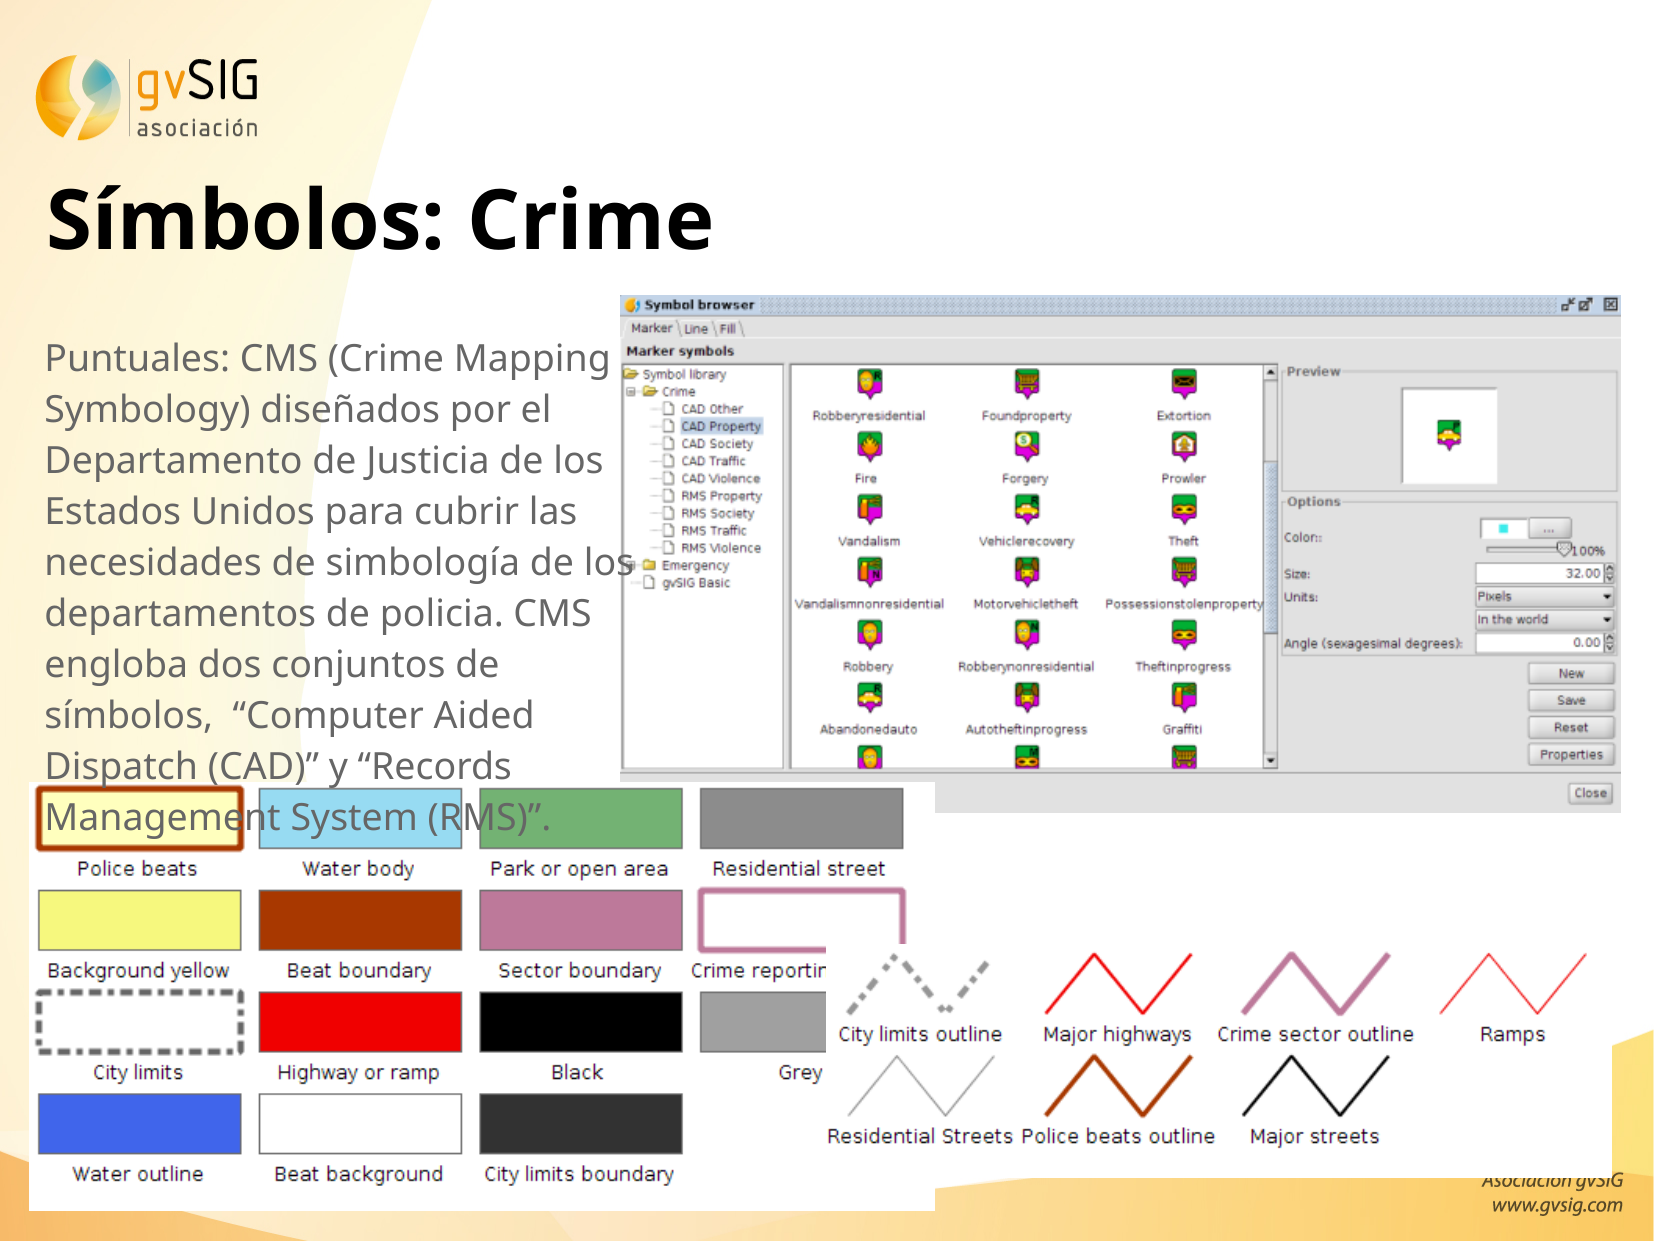

# Símbolos: Crime
Puntuales: CMS (Crime Mapping Symbology) diseñados por el Departamento de Justicia de los Estados Unidos para cubrir las necesidades de simbología de los departamentos de policia. CMS engloba dos conjuntos de símbolos, “Computer Aided Dispatch (CAD)” y “Records Management System (RMS)”.